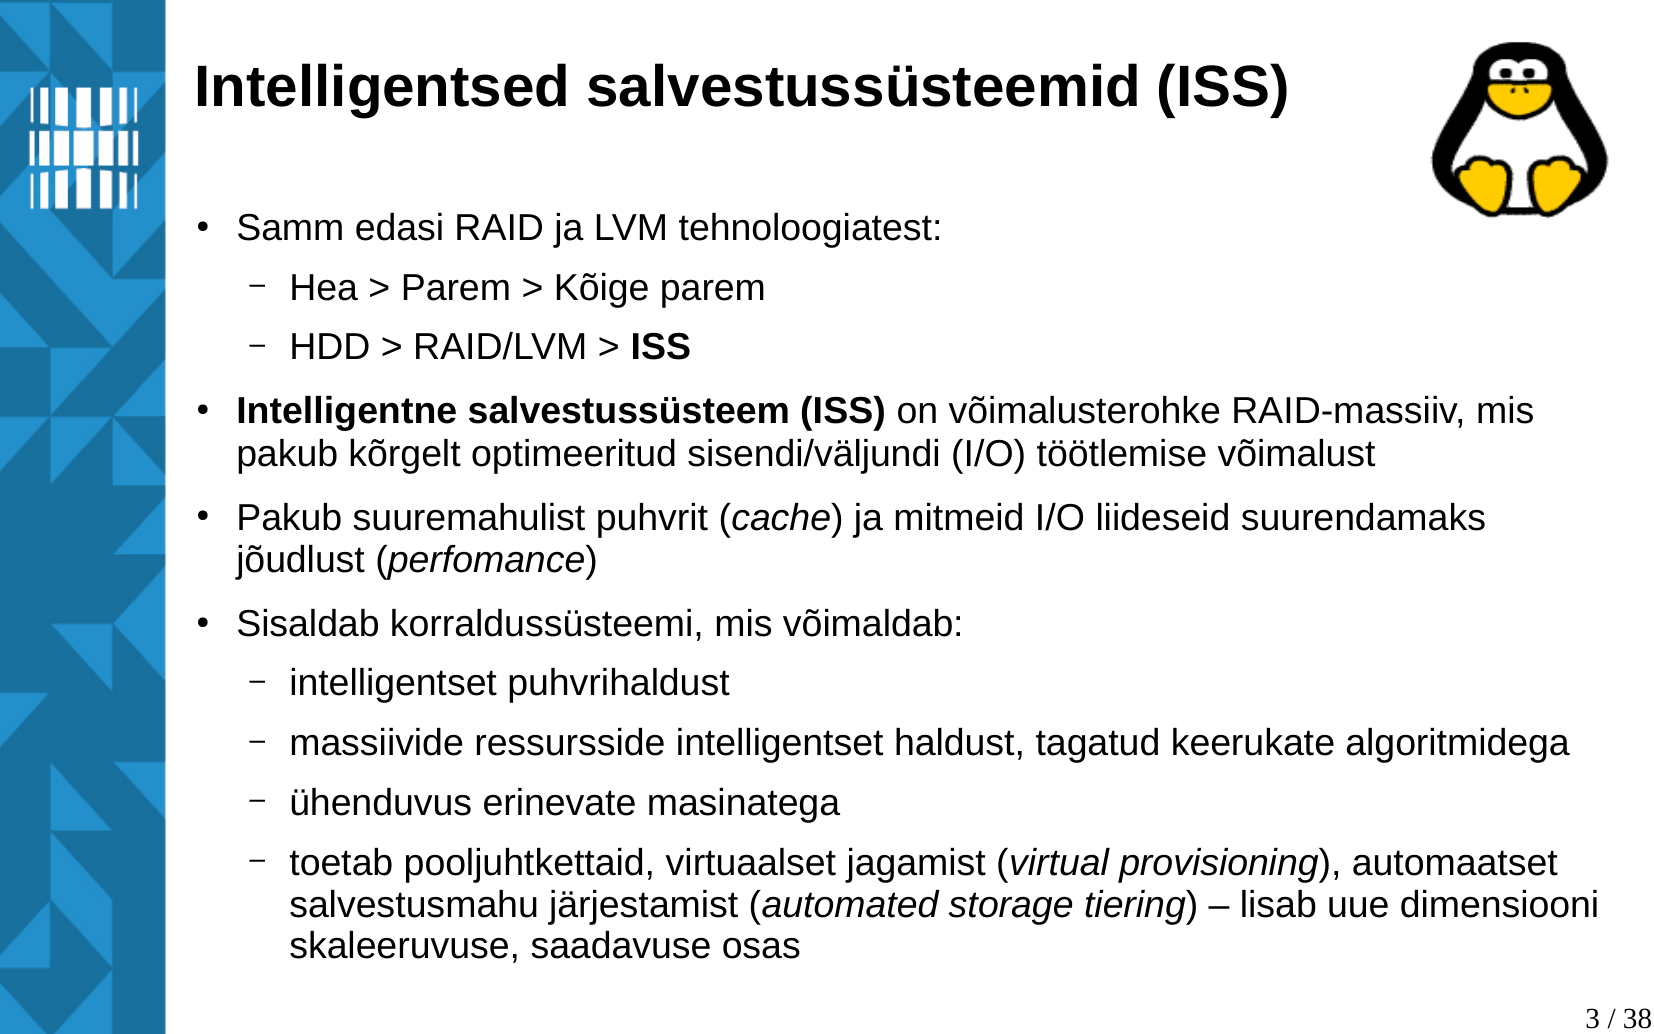

# Intelligentsed salvestussüsteemid (ISS)
Samm edasi RAID ja LVM tehnoloogiatest:
Hea > Parem > Kõige parem
HDD > RAID/LVM > ISS
Intelligentne salvestussüsteem (ISS) on võimalusterohke RAID-massiiv, mis pakub kõrgelt optimeeritud sisendi/väljundi (I/O) töötlemise võimalust
Pakub suuremahulist puhvrit (cache) ja mitmeid I/O liideseid suurendamaks jõudlust (perfomance)
Sisaldab korraldussüsteemi, mis võimaldab:
intelligentset puhvrihaldust
massiivide ressursside intelligentset haldust, tagatud keerukate algoritmidega
ühenduvus erinevate masinatega
toetab pooljuhtkettaid, virtuaalset jagamist (virtual provisioning), automaatset salvestusmahu järjestamist (automated storage tiering) – lisab uue dimensiooni skaleeruvuse, saadavuse osas